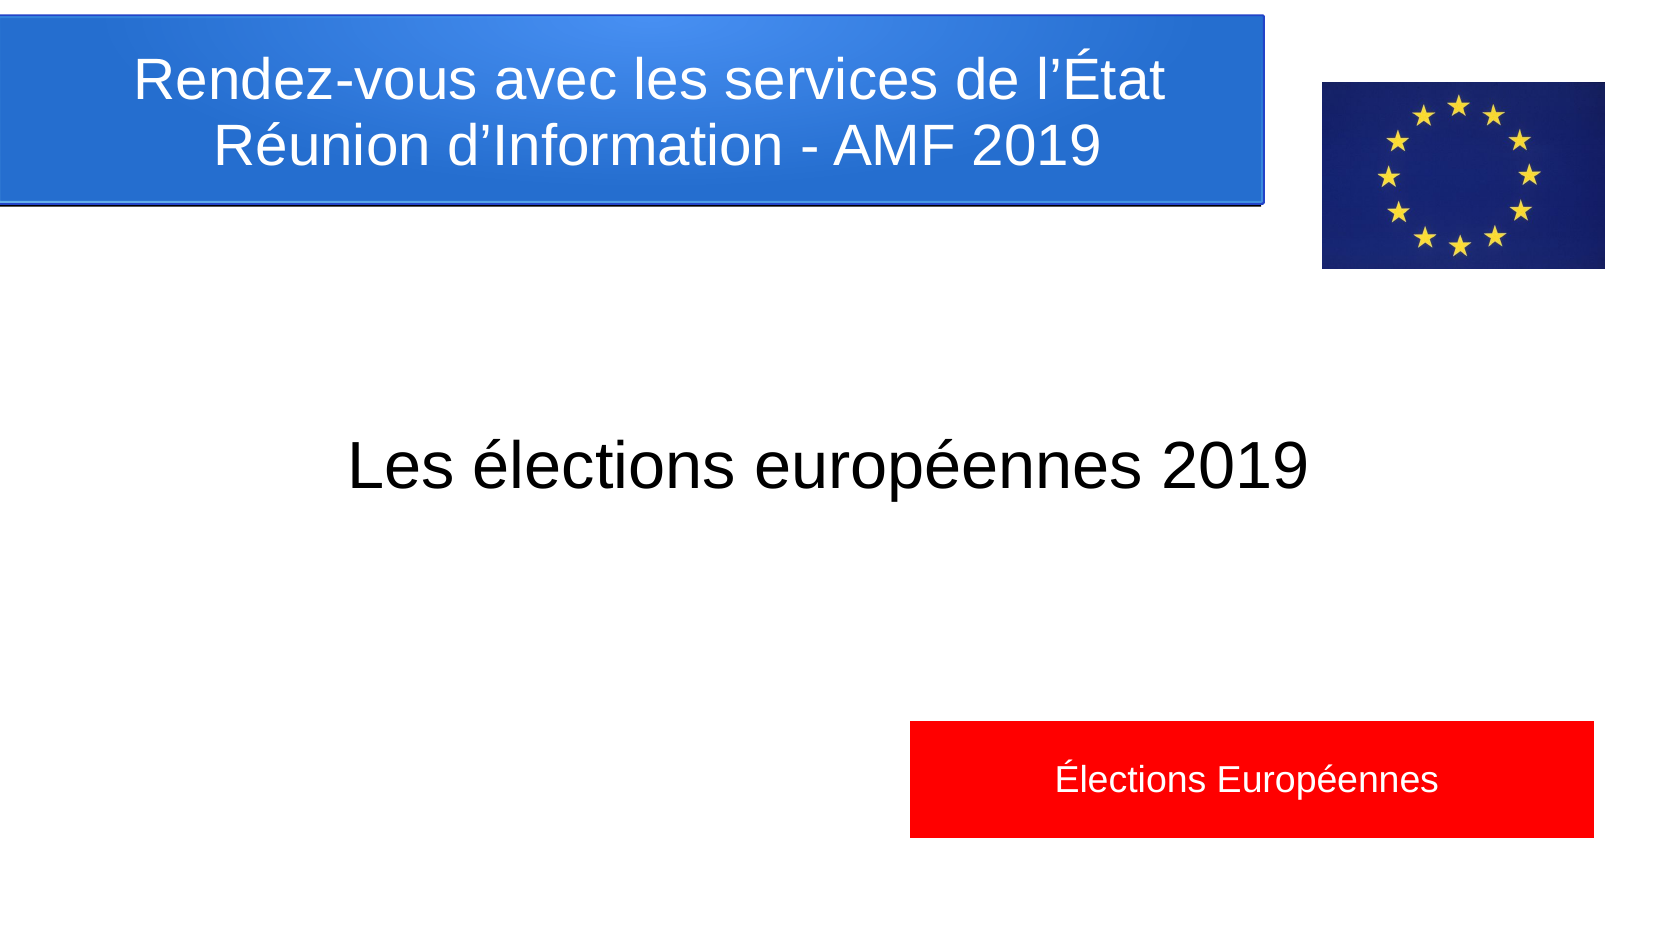

# Rendez-vous avec les services de l’État Réunion d’Information - AMF 2019
Les élections européennes 2019
Élections Européennes